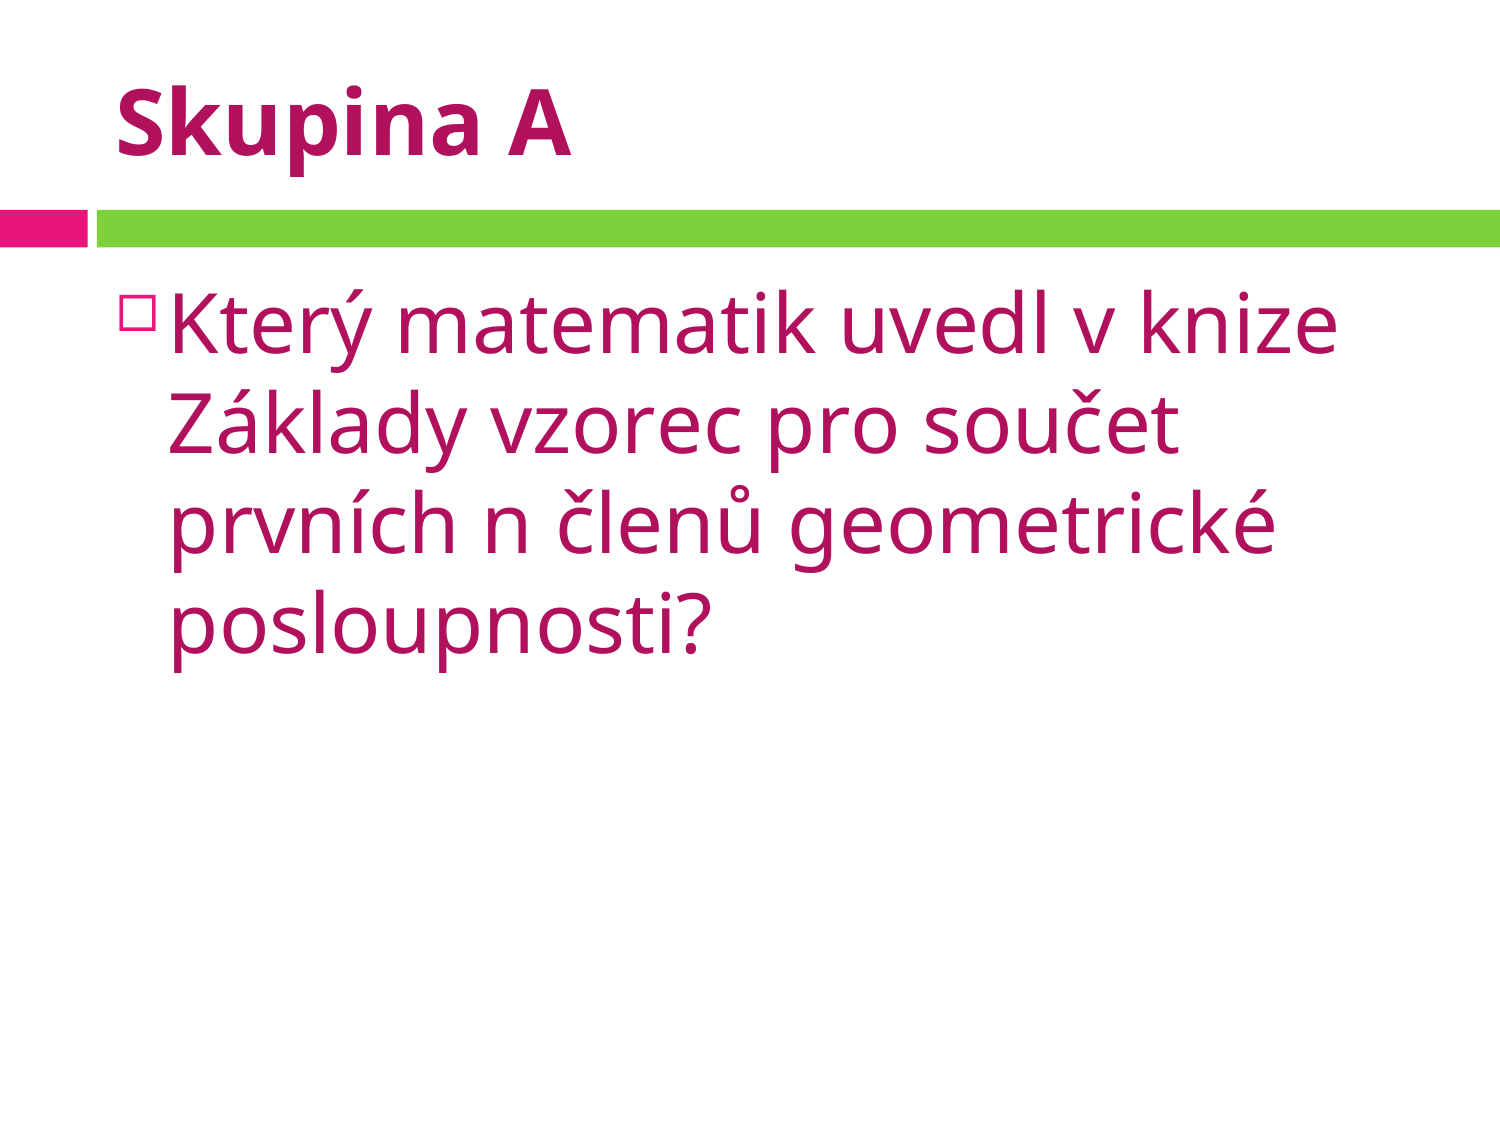

# Skupina A
Který matematik uvedl v knize Základy vzorec pro součet prvních n členů geometrické posloupnosti?